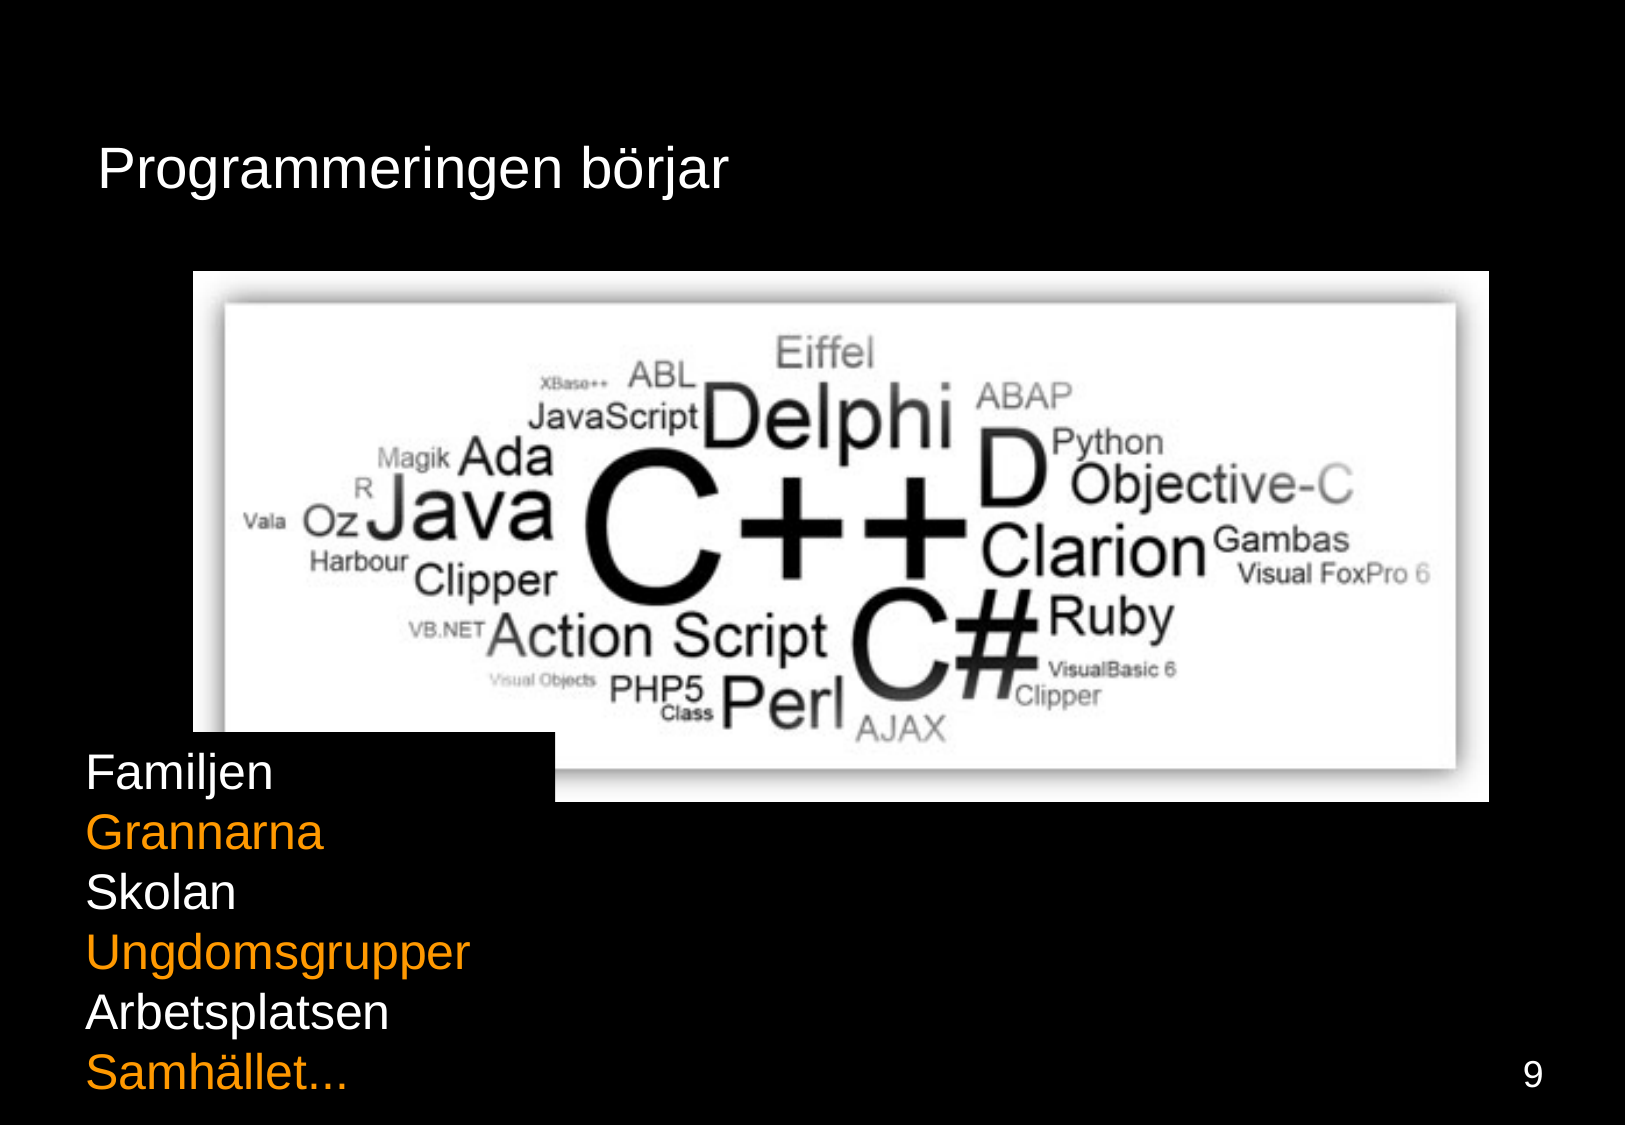

Programmeringen börjar
Familjen
Grannarna
Skolan Ungdomsgrupper
Arbetsplatsen
Samhället...